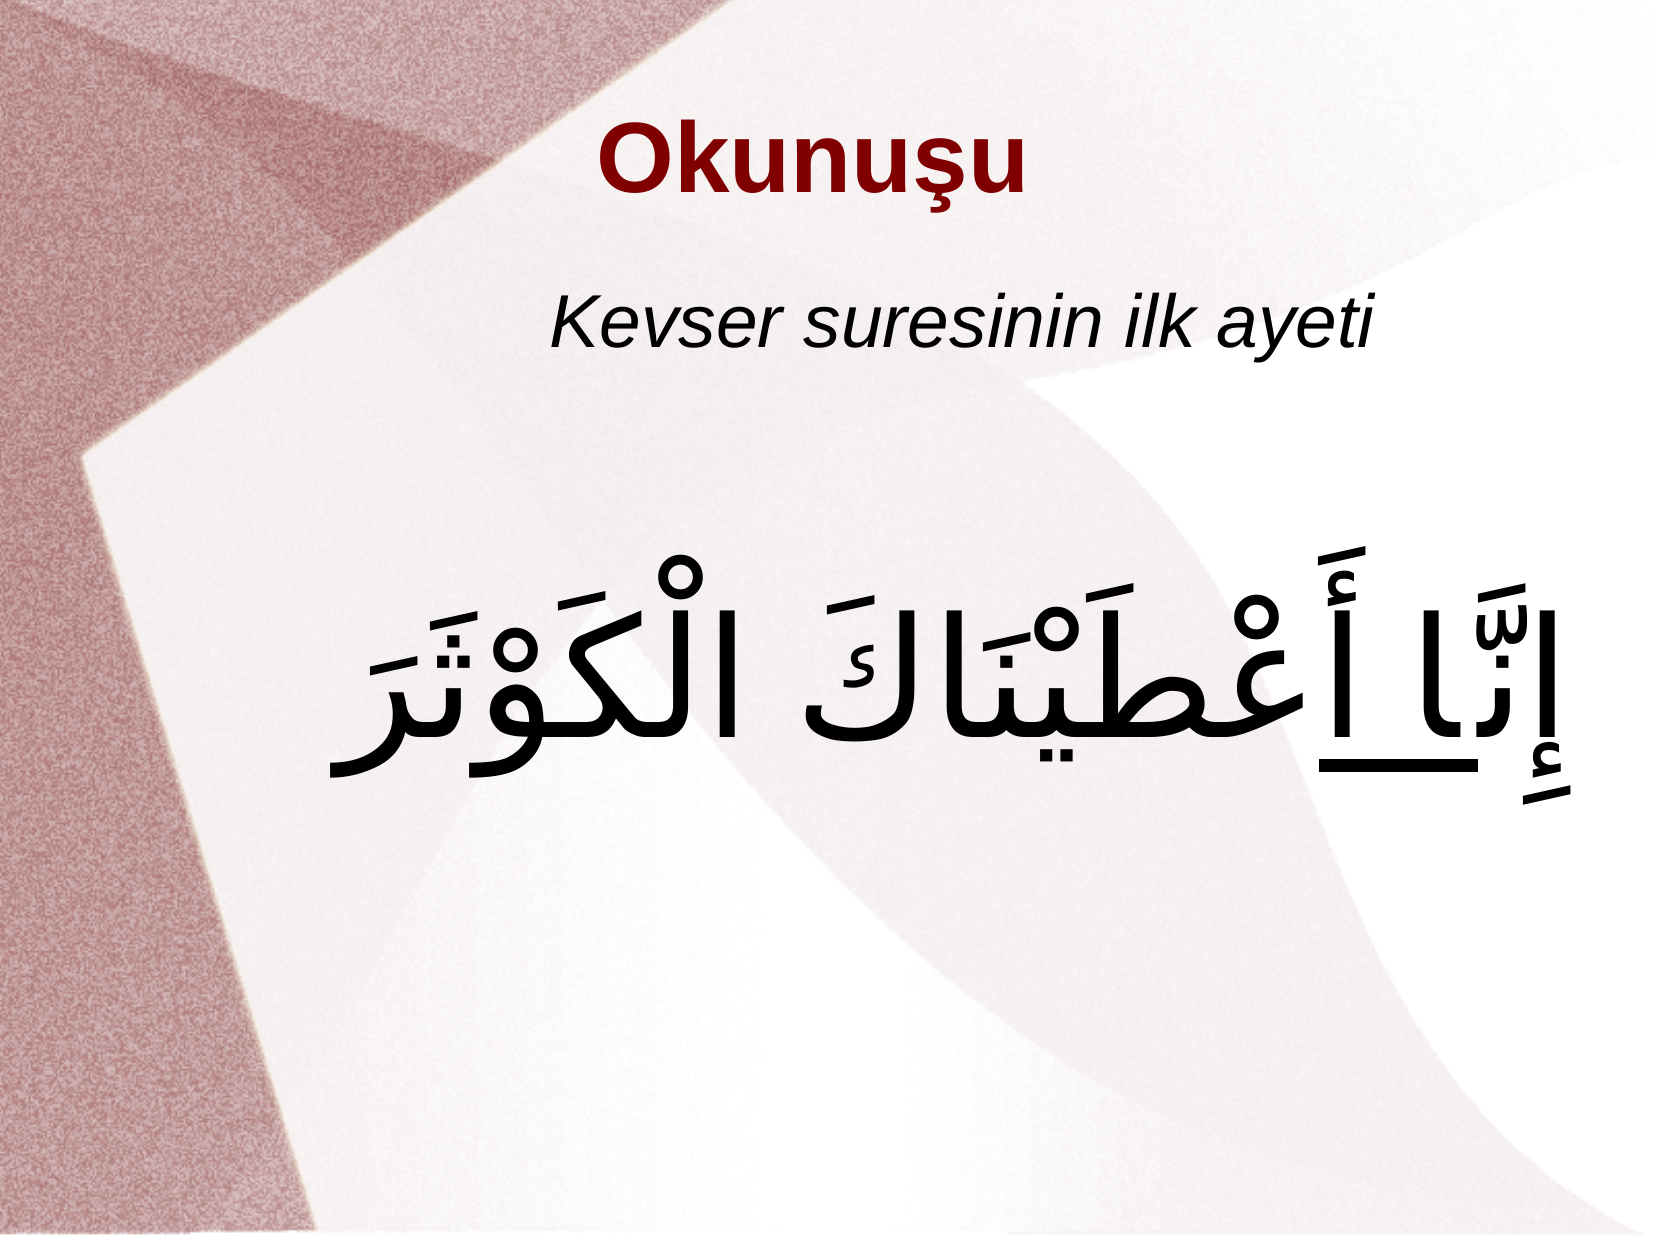

# Okunuşu
Kevser suresinin ilk ayeti
إِنَّا أَعْطَيْنَاكَ الْكَوْثَرَ